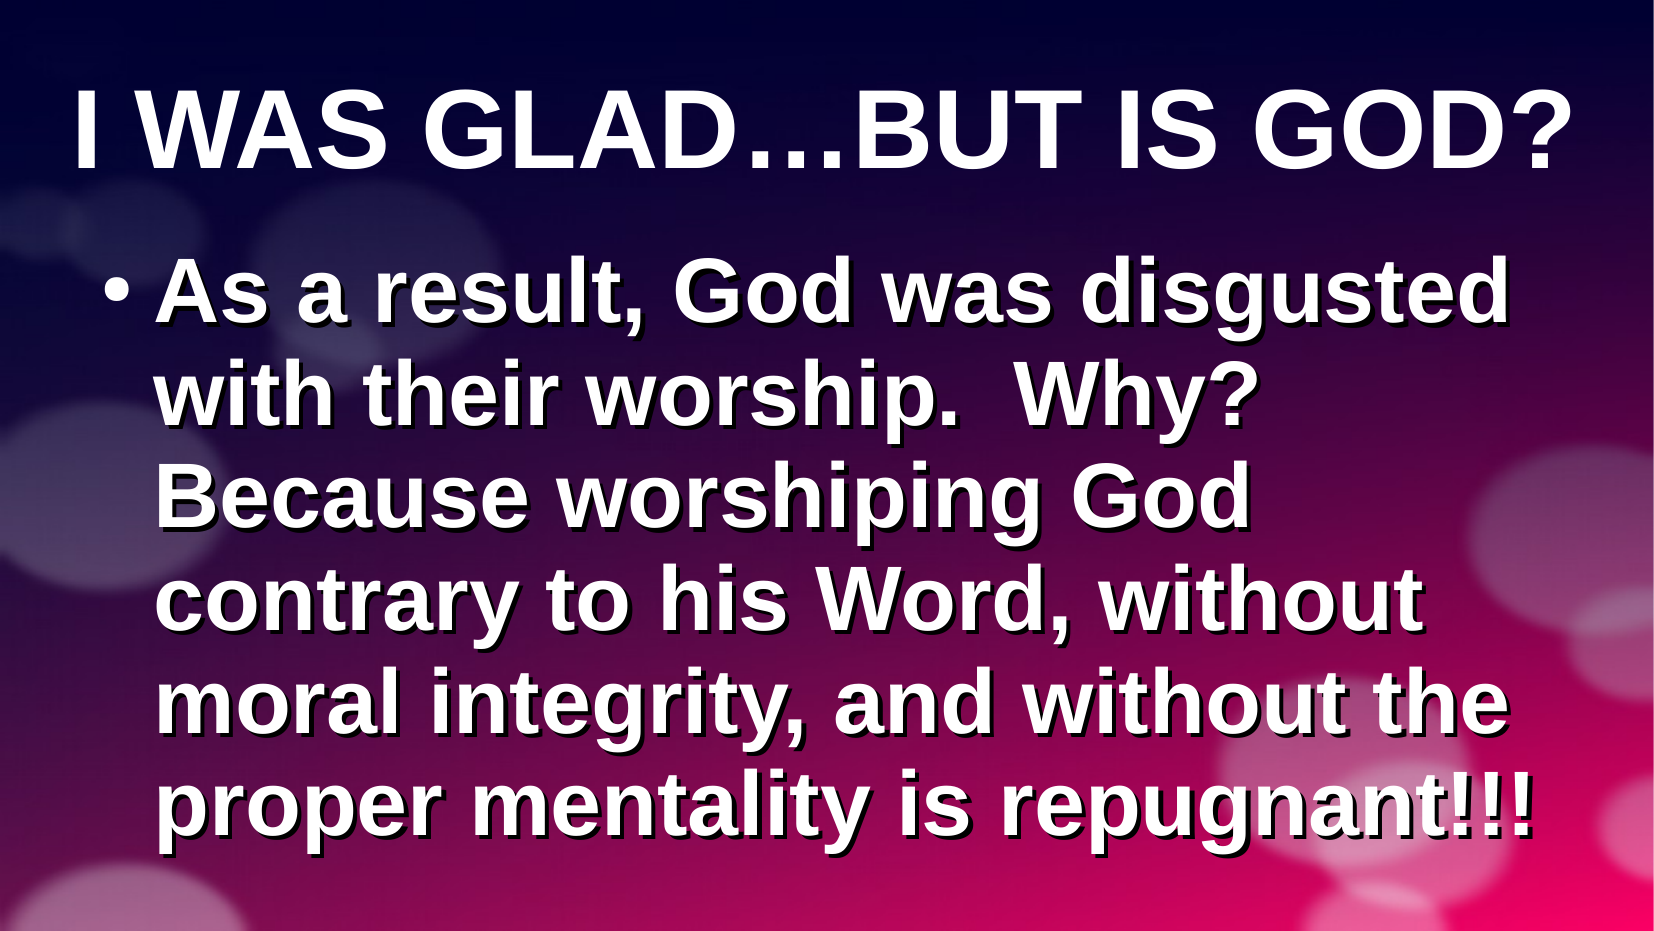

# I WAS GLAD…BUT IS GOD?
As a result, God was disgusted with their worship. Why? Because worshiping God contrary to his Word, without moral integrity, and without the proper mentality is repugnant!!!